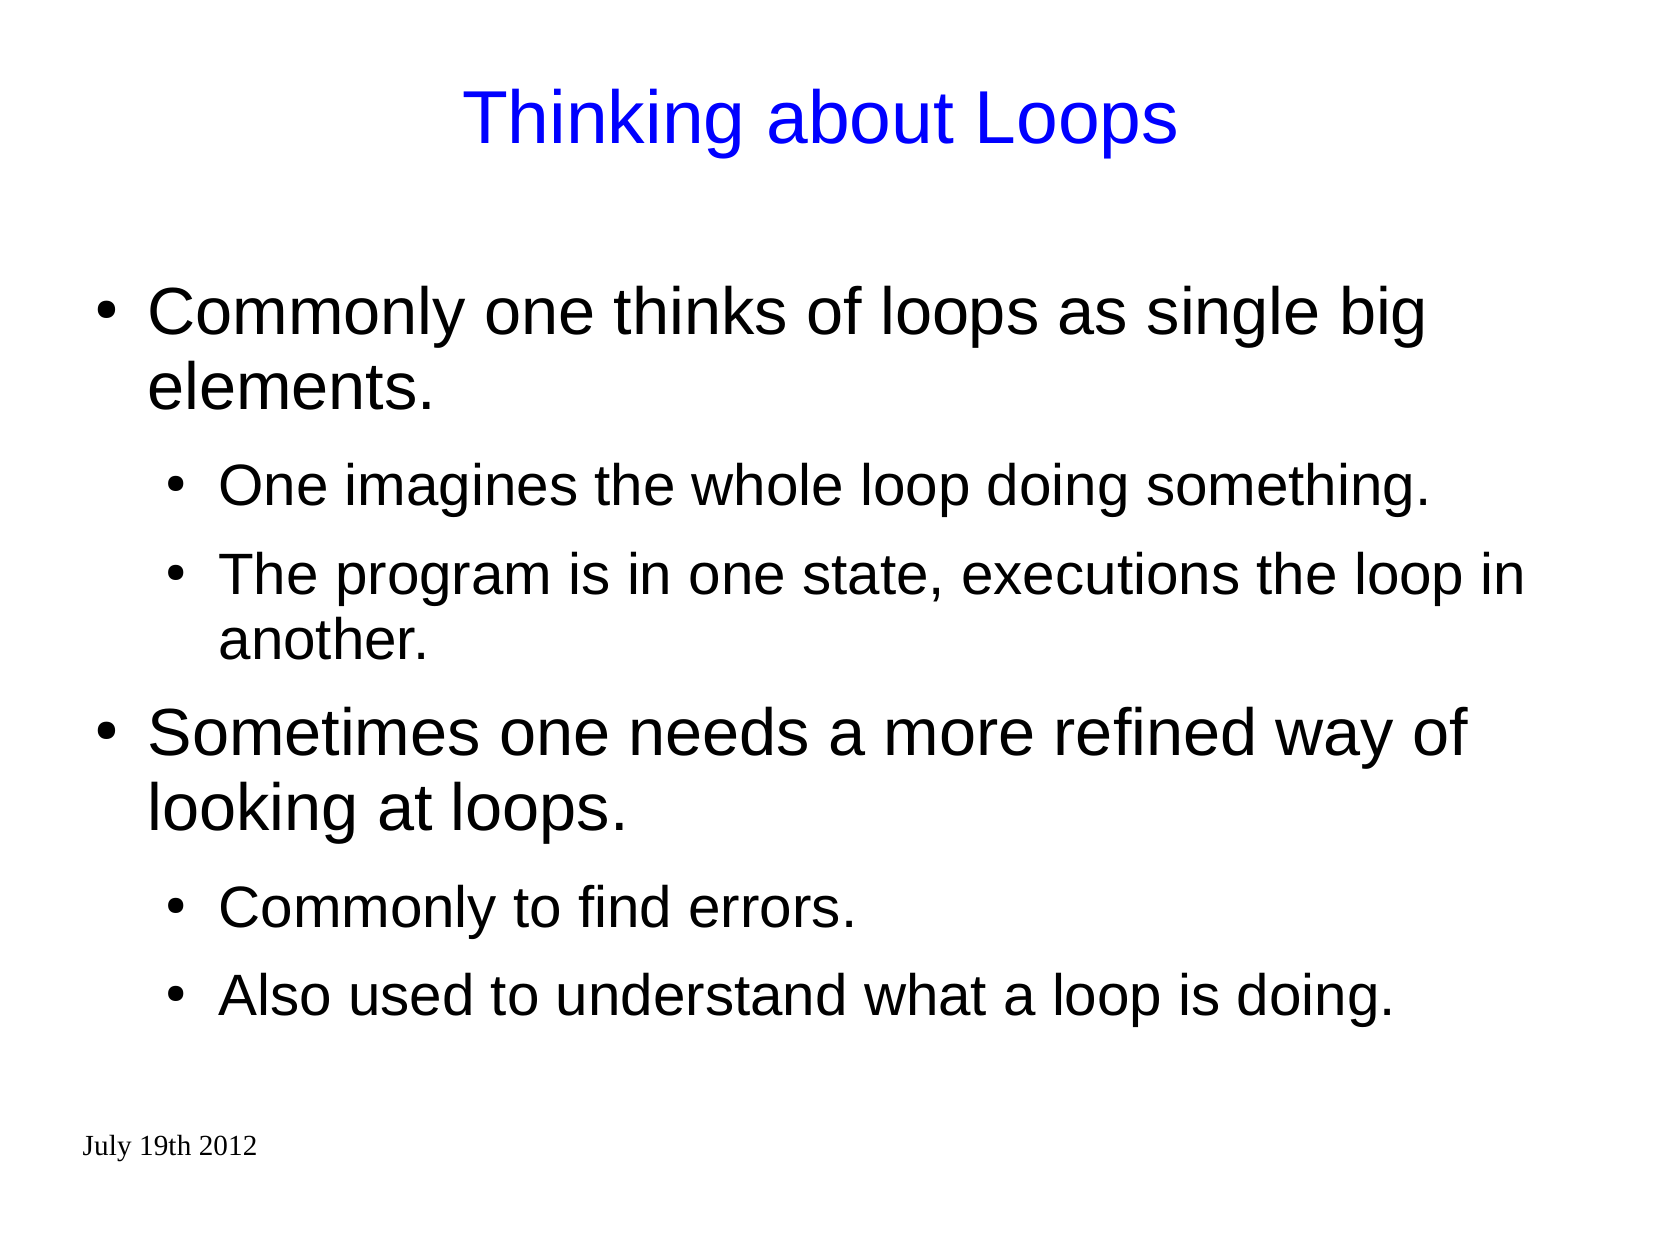

# Thinking about Loops
Commonly one thinks of loops as single big elements.
One imagines the whole loop doing something.
The program is in one state, executions the loop in another.
Sometimes one needs a more refined way of looking at loops.
Commonly to find errors.
Also used to understand what a loop is doing.
July 19th 2012